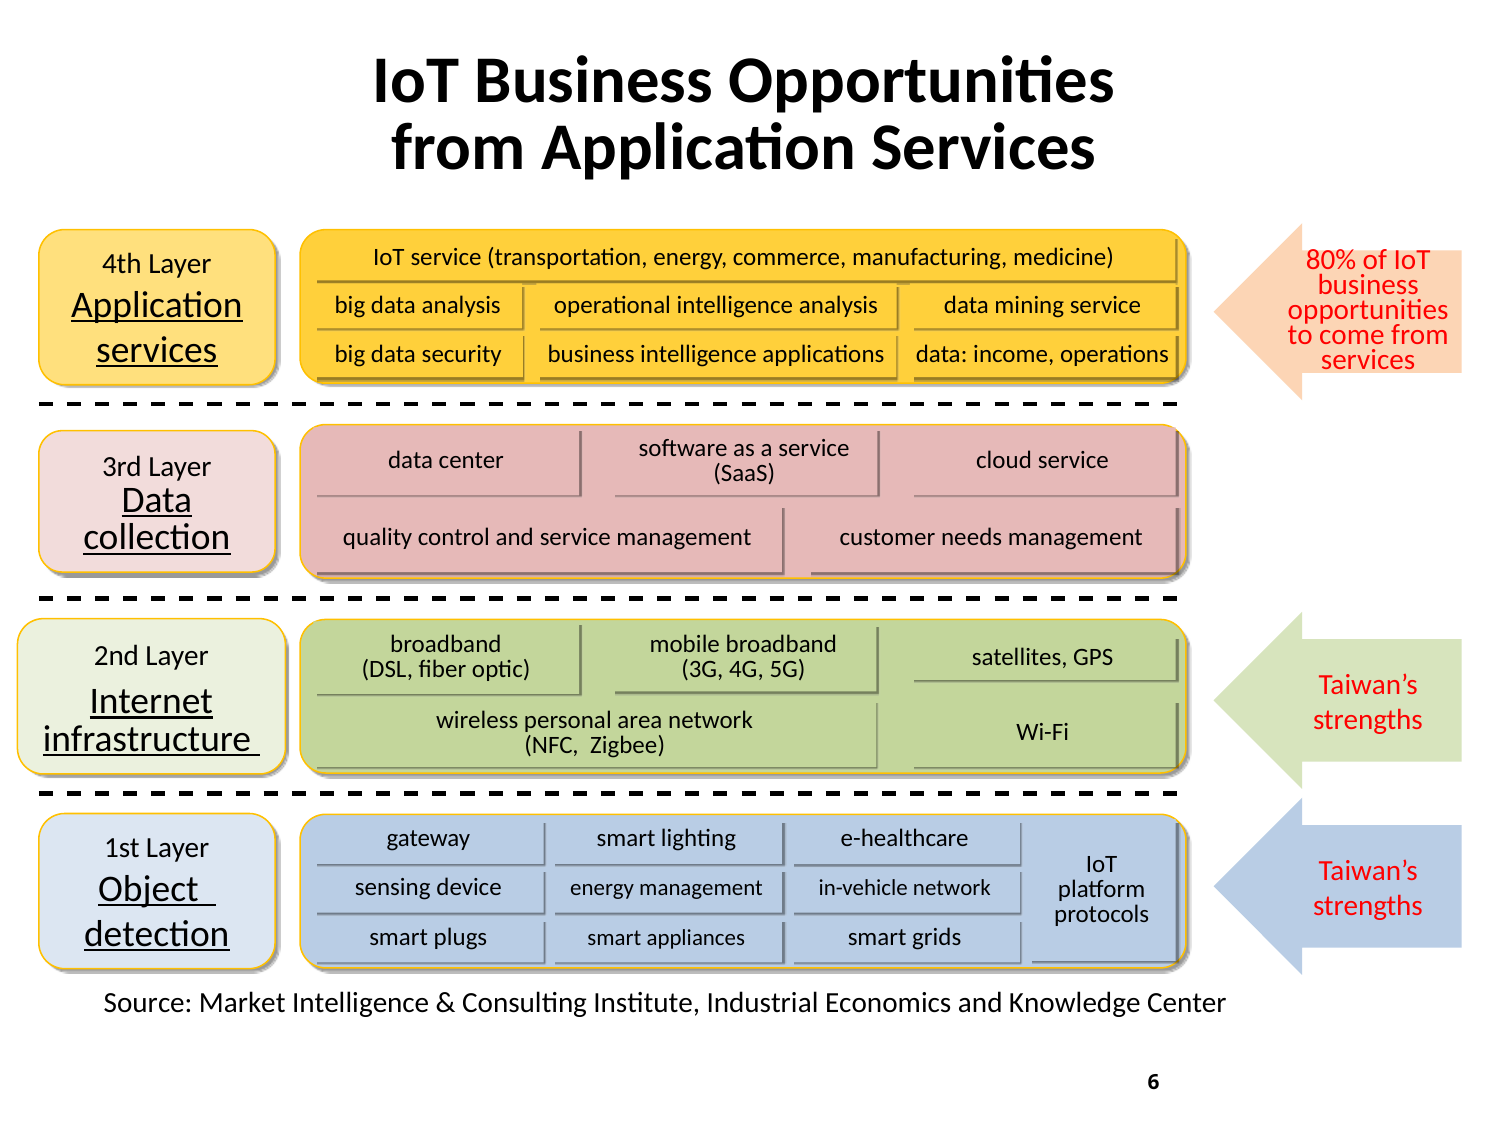

# IoT Business Opportunities from Application Services
80% of IoT business opportunities to come from services
4th Layer
Application services
IoT service (transportation, energy, commerce, manufacturing, medicine)
big data analysis
operational intelligence analysis
data mining service
big data security
business intelligence applications
data: income, operations
data center
software as a service (SaaS)
cloud service
3rd Layer
Data collection
quality control and service management
customer needs management
2nd Layer
Internet
infrastructure
broadband
(DSL, fiber optic)
mobile broadband
(3G, 4G, 5G)
satellites, GPS
wireless personal area network
(NFC, Zigbee)
Wi-Fi
1st Layer
Object
detection
gateway
smart lighting
e-healthcare
IoT platform protocols
sensing device
energy management
in-vehicle network
smart plugs
smart appliances
smart grids
Taiwan’s
strengths
Taiwan’s
strengths
Source: Market Intelligence & Consulting Institute, Industrial Economics and Knowledge Center
2